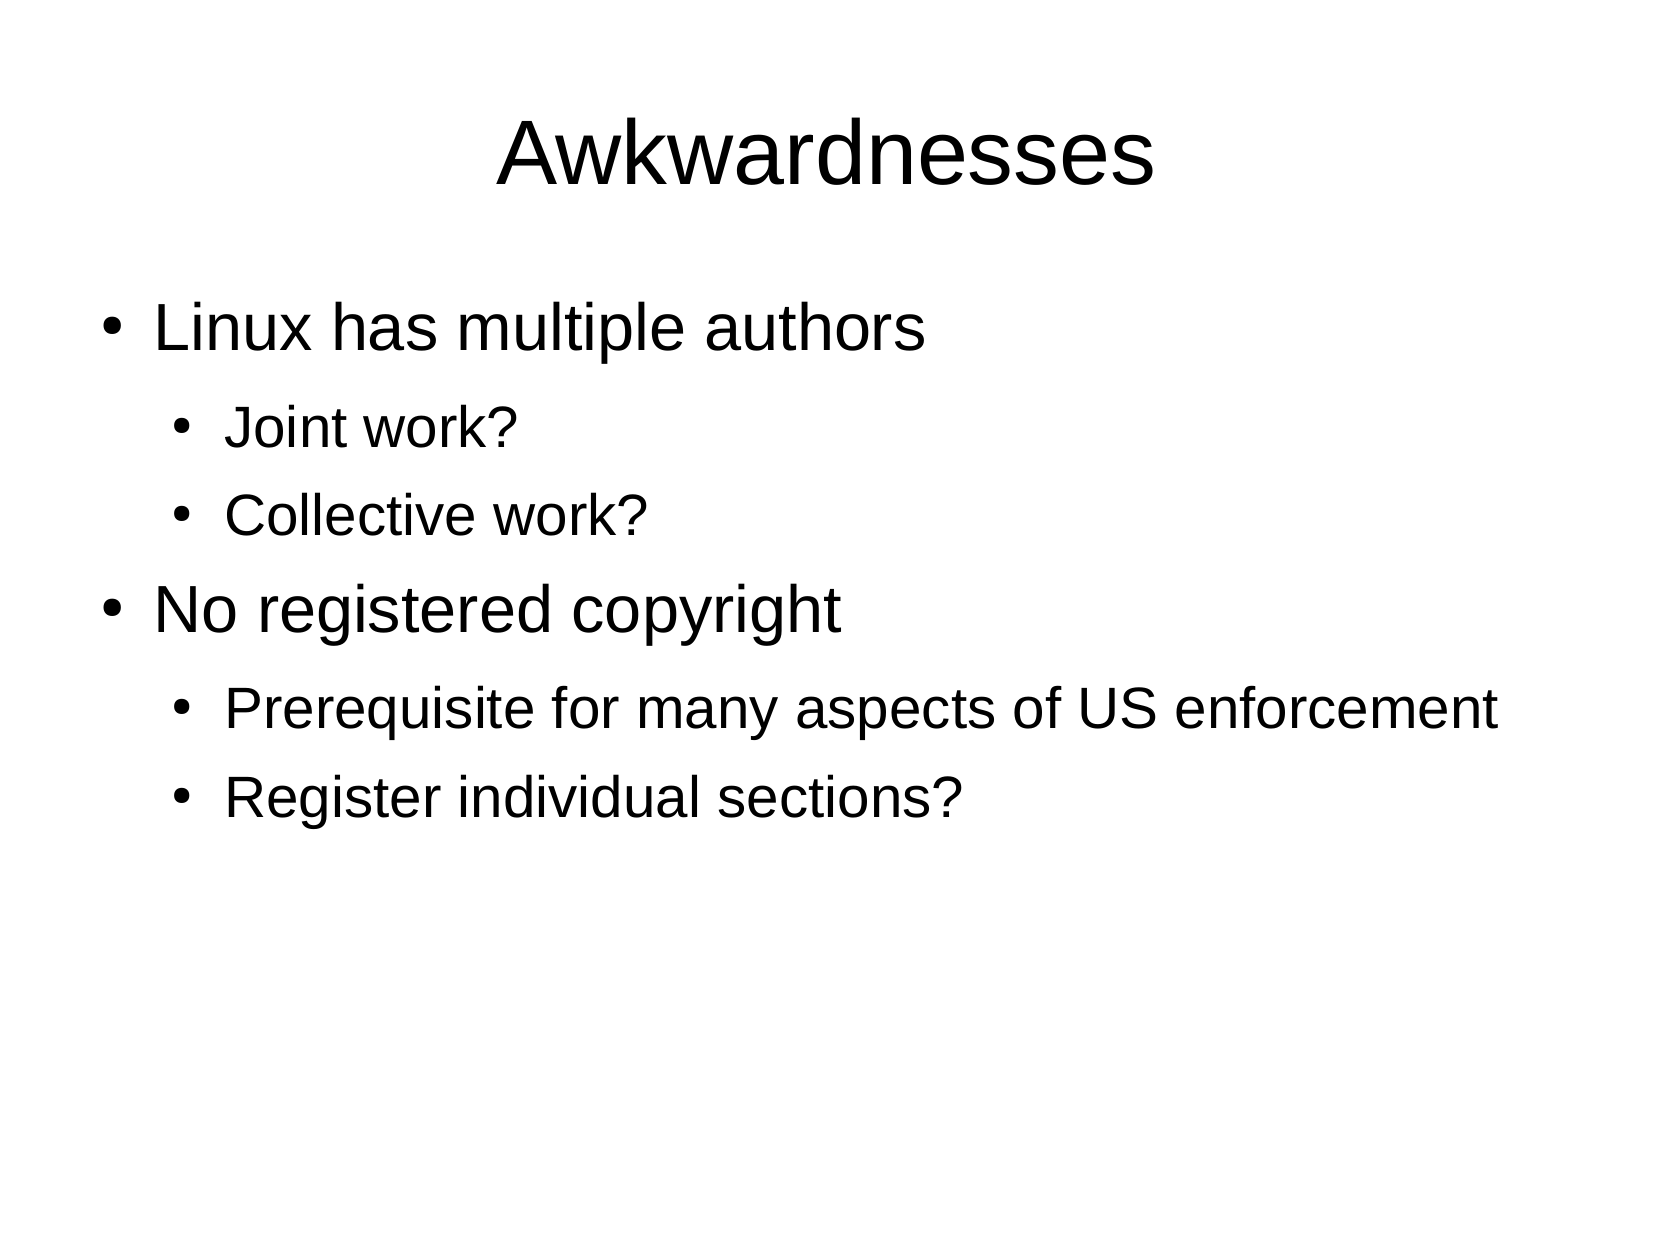

# Awkwardnesses
Linux has multiple authors
Joint work?
Collective work?
No registered copyright
Prerequisite for many aspects of US enforcement
Register individual sections?